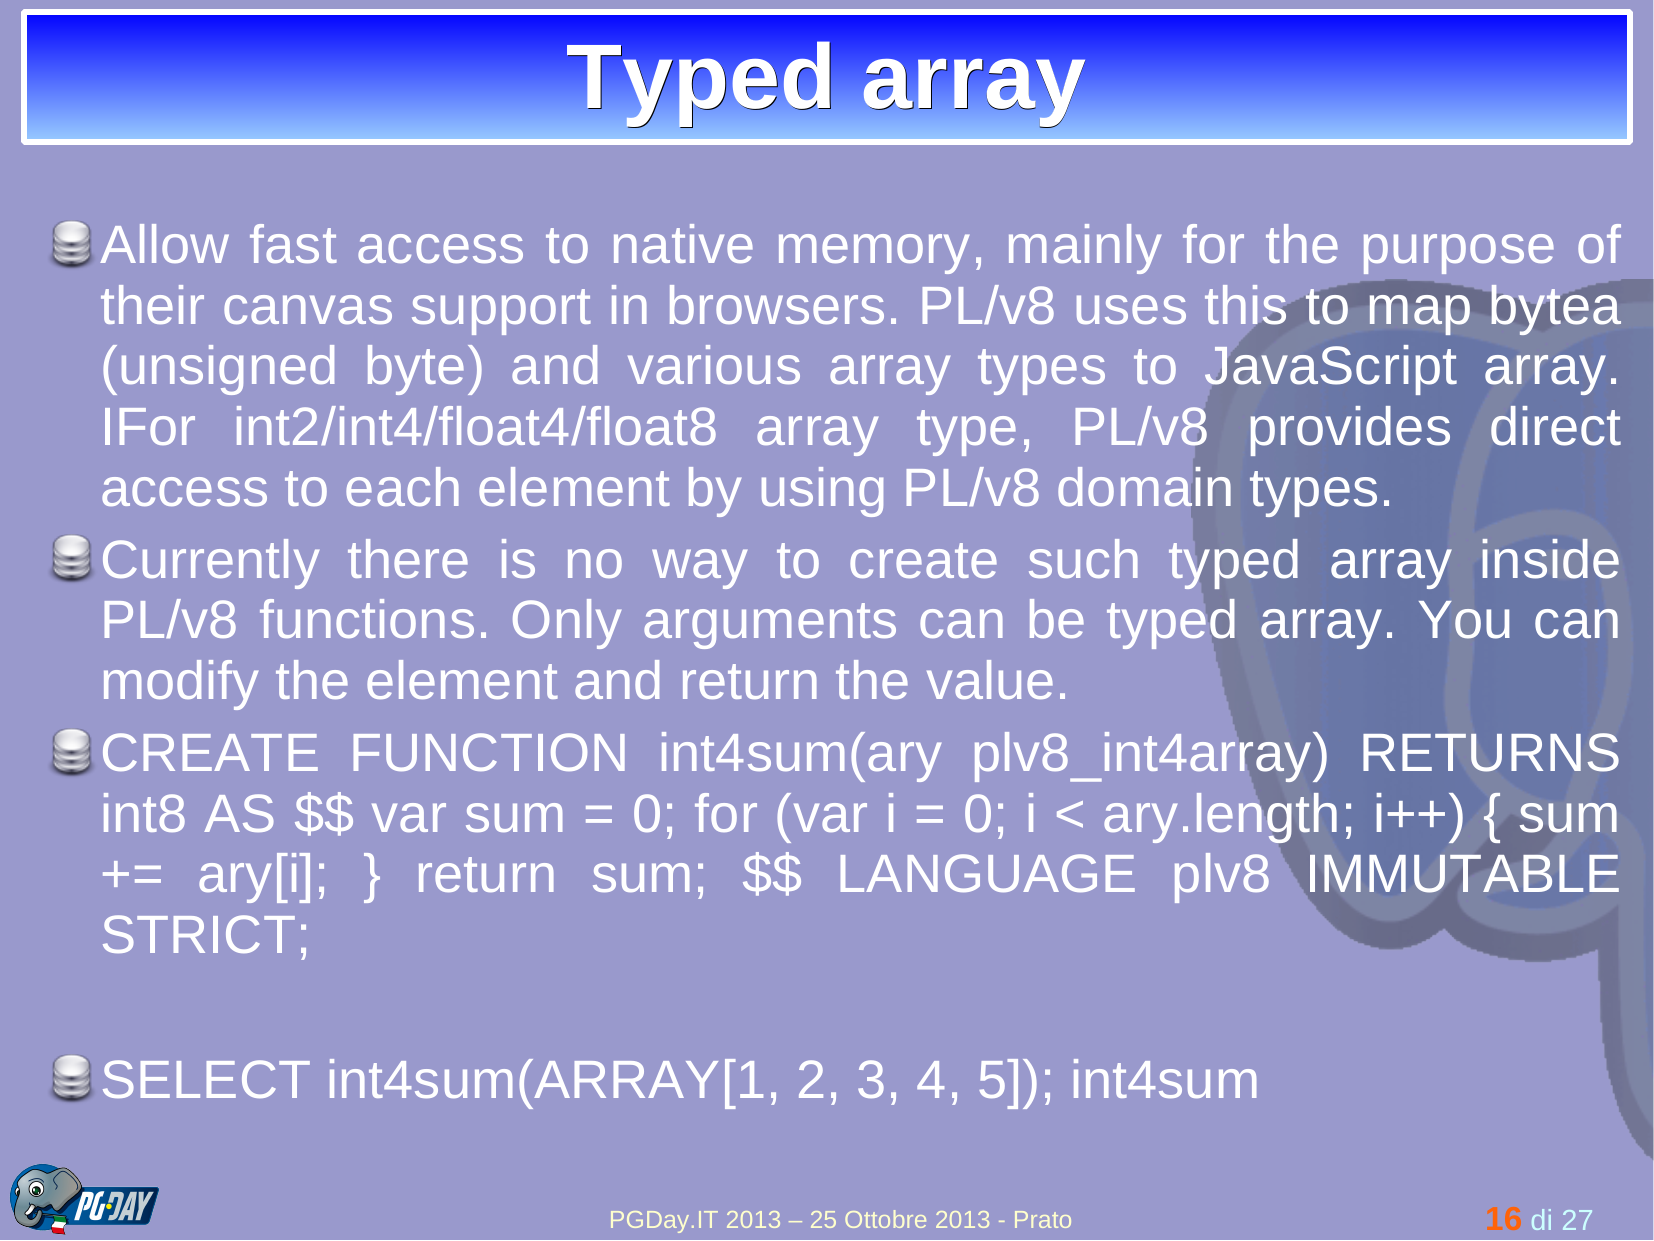

# Typed array
Allow fast access to native memory, mainly for the purpose of their canvas support in browsers. PL/v8 uses this to map bytea (unsigned byte) and various array types to JavaScript array. IFor int2/int4/float4/float8 array type, PL/v8 provides direct access to each element by using PL/v8 domain types.
Currently there is no way to create such typed array inside PL/v8 functions. Only arguments can be typed array. You can modify the element and return the value.
CREATE FUNCTION int4sum(ary plv8_int4array) RETURNS int8 AS $$ var sum = 0; for (var i = 0; i < ary.length; i++) { sum += ary[i]; } return sum; $$ LANGUAGE plv8 IMMUTABLE STRICT;
SELECT int4sum(ARRAY[1, 2, 3, 4, 5]); int4sum